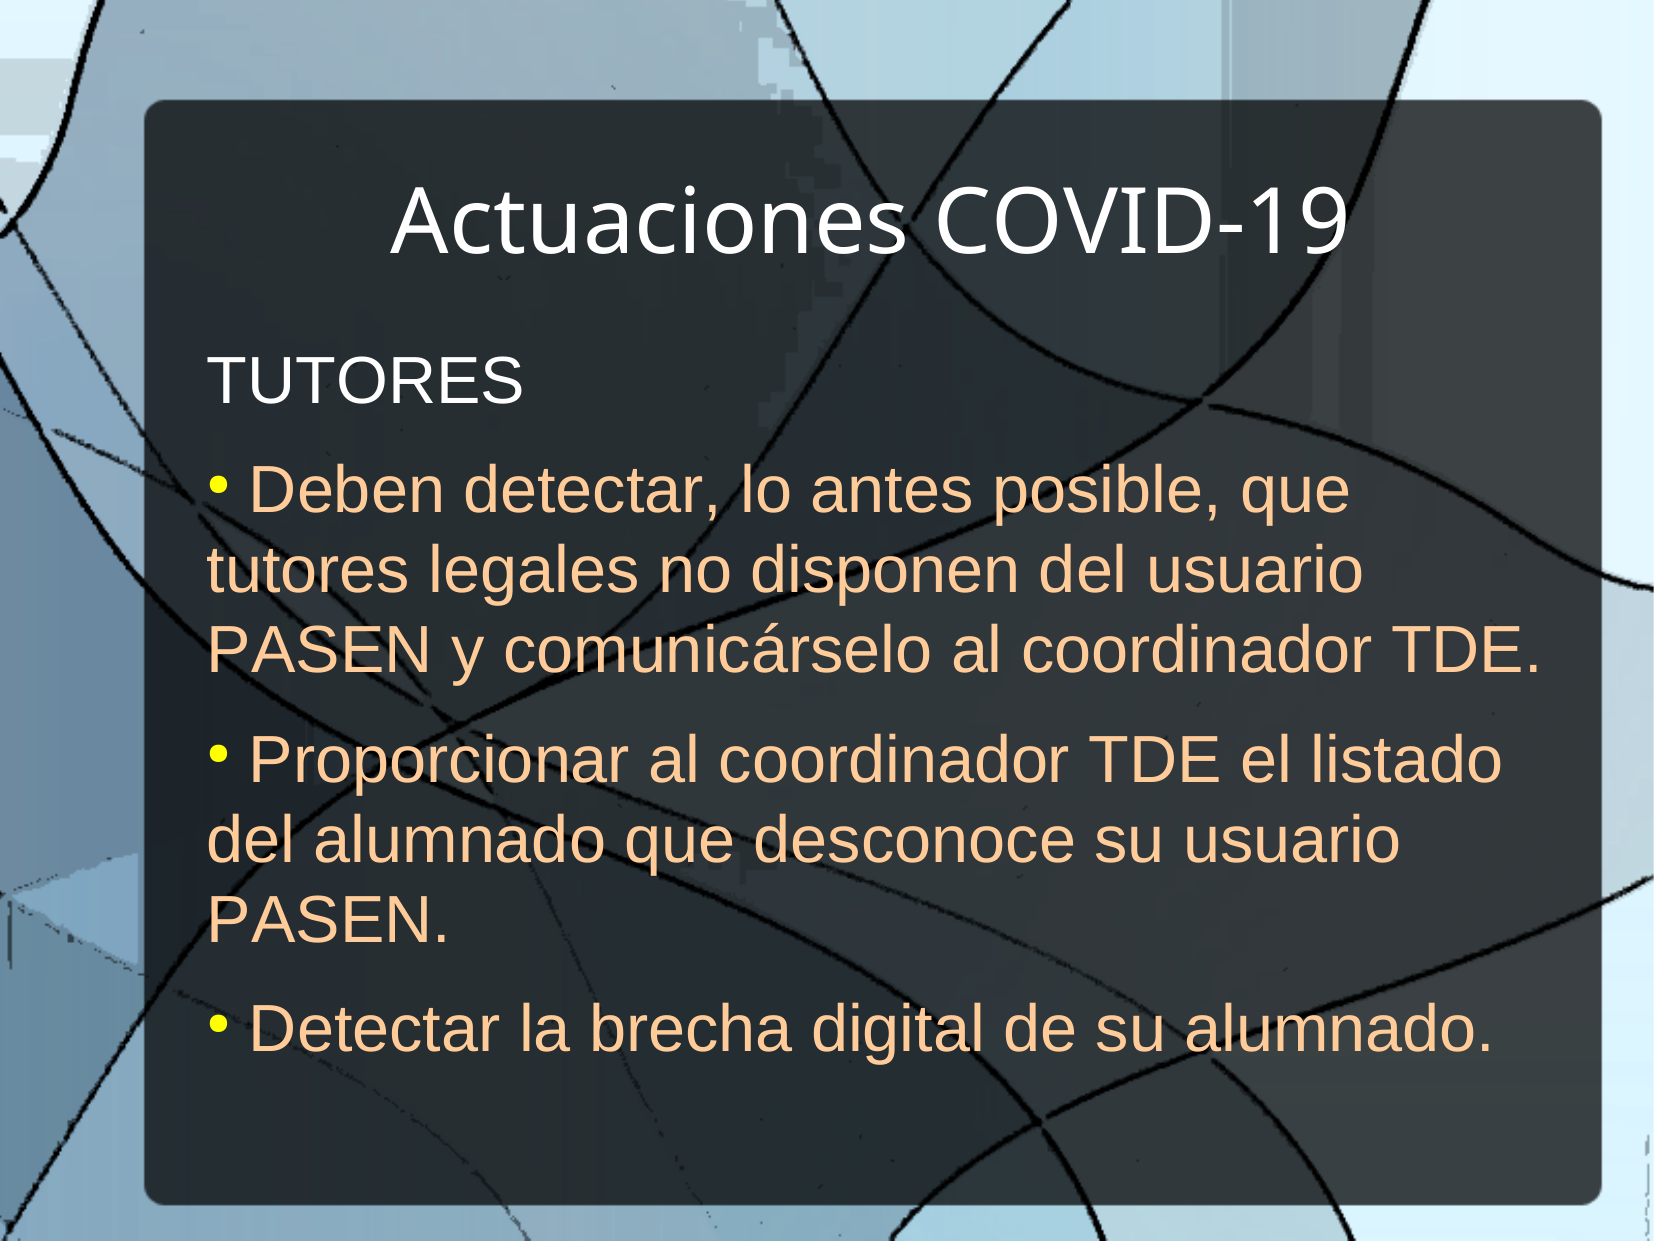

# Actuaciones COVID-19
TUTORES
 Deben detectar, lo antes posible, que tutores legales no disponen del usuario PASEN y comunicárselo al coordinador TDE.
 Proporcionar al coordinador TDE el listado del alumnado que desconoce su usuario PASEN.
 Detectar la brecha digital de su alumnado.